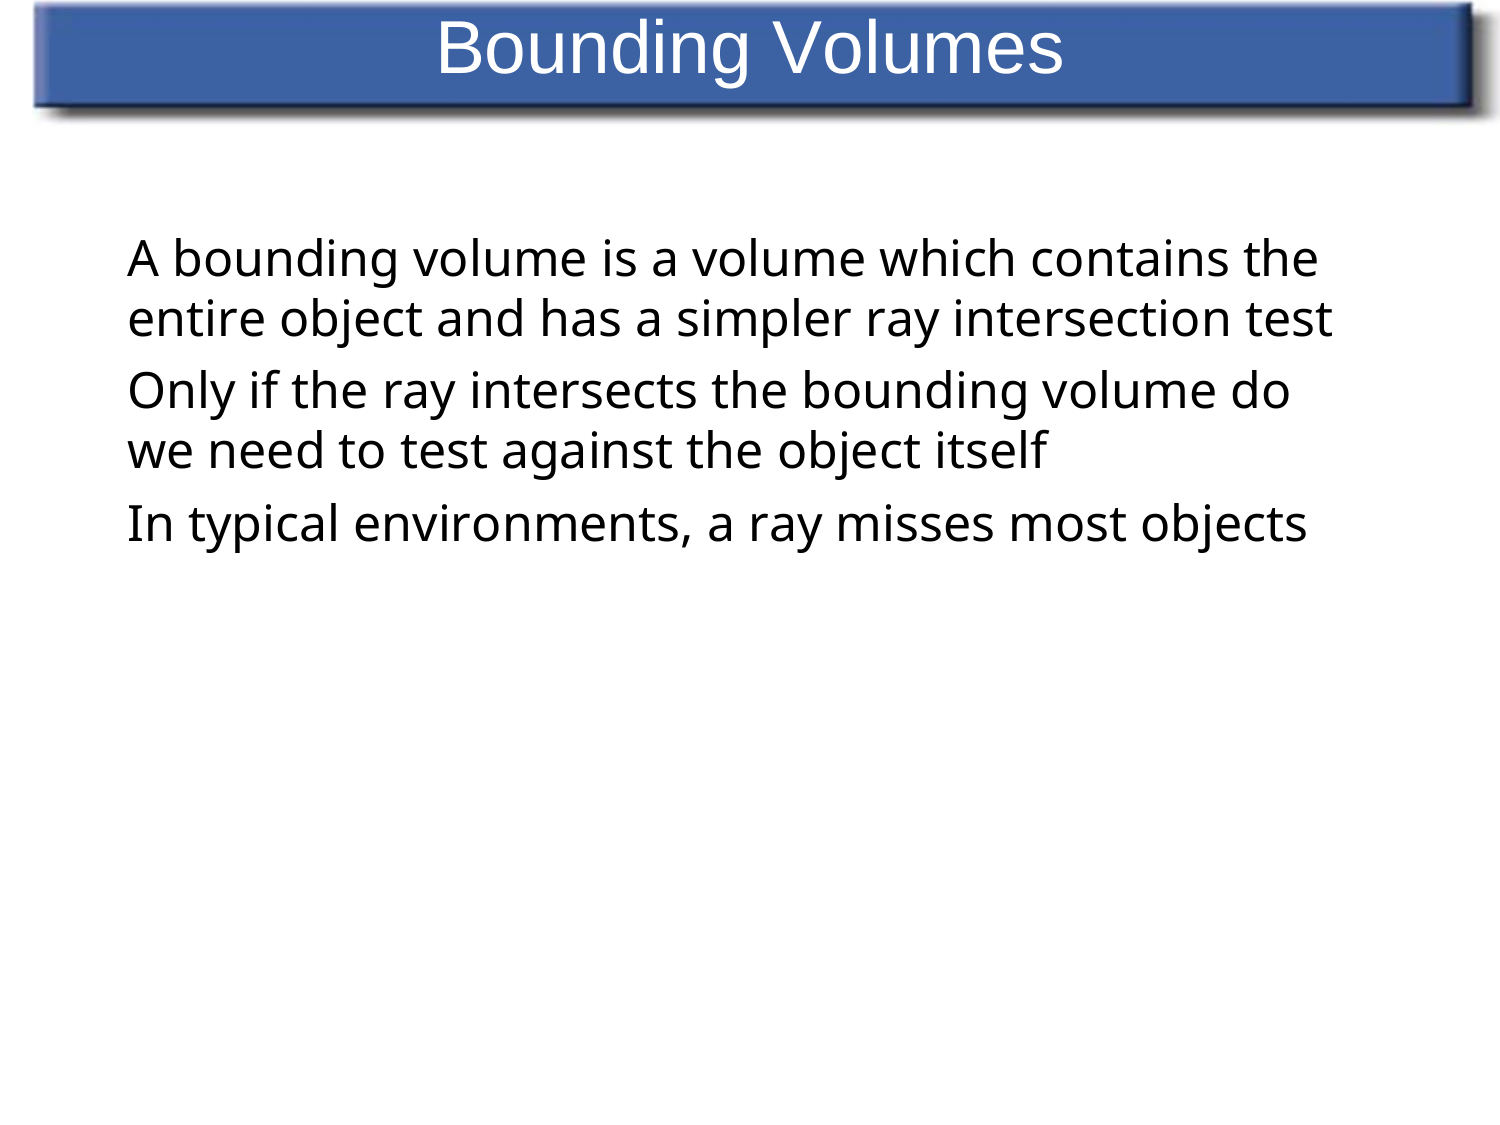

# Bounding Volumes
A bounding volume is a volume which contains the entire object and has a simpler ray intersection test
Only if the ray intersects the bounding volume do we need to test against the object itself
In typical environments, a ray misses most objects